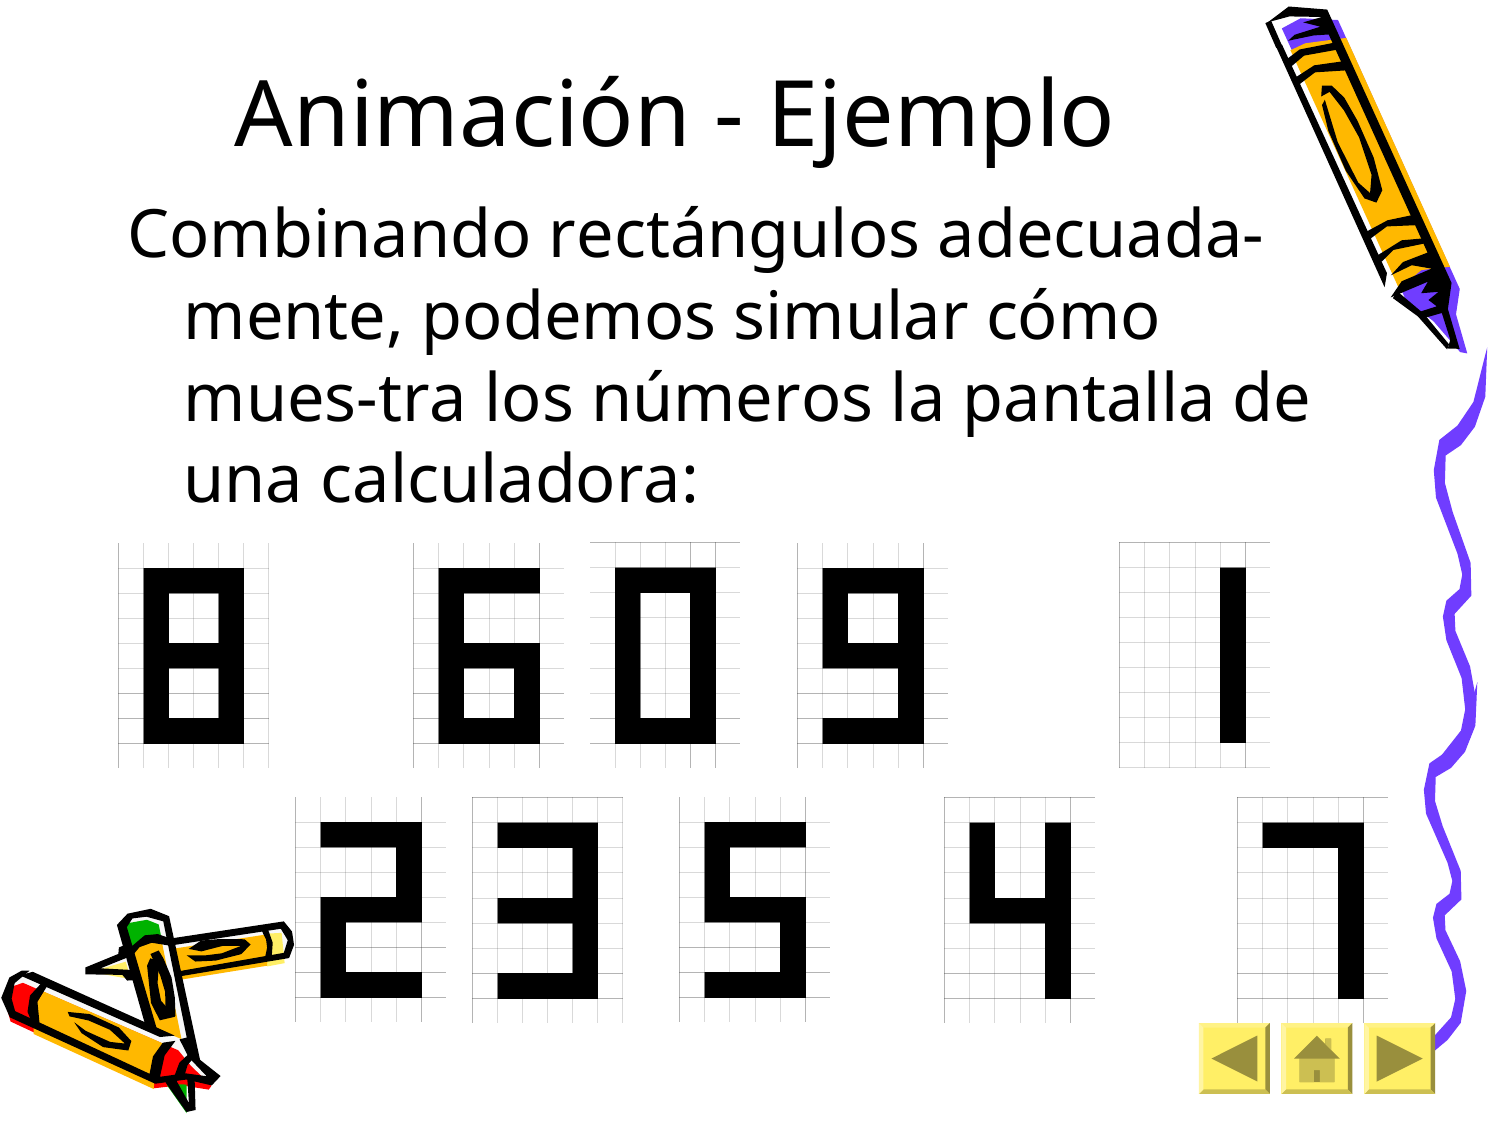

# Animación - Ejemplo
Combinando rectángulos adecuada-mente, podemos simular cómo mues-tra los números la pantalla de una calculadora: